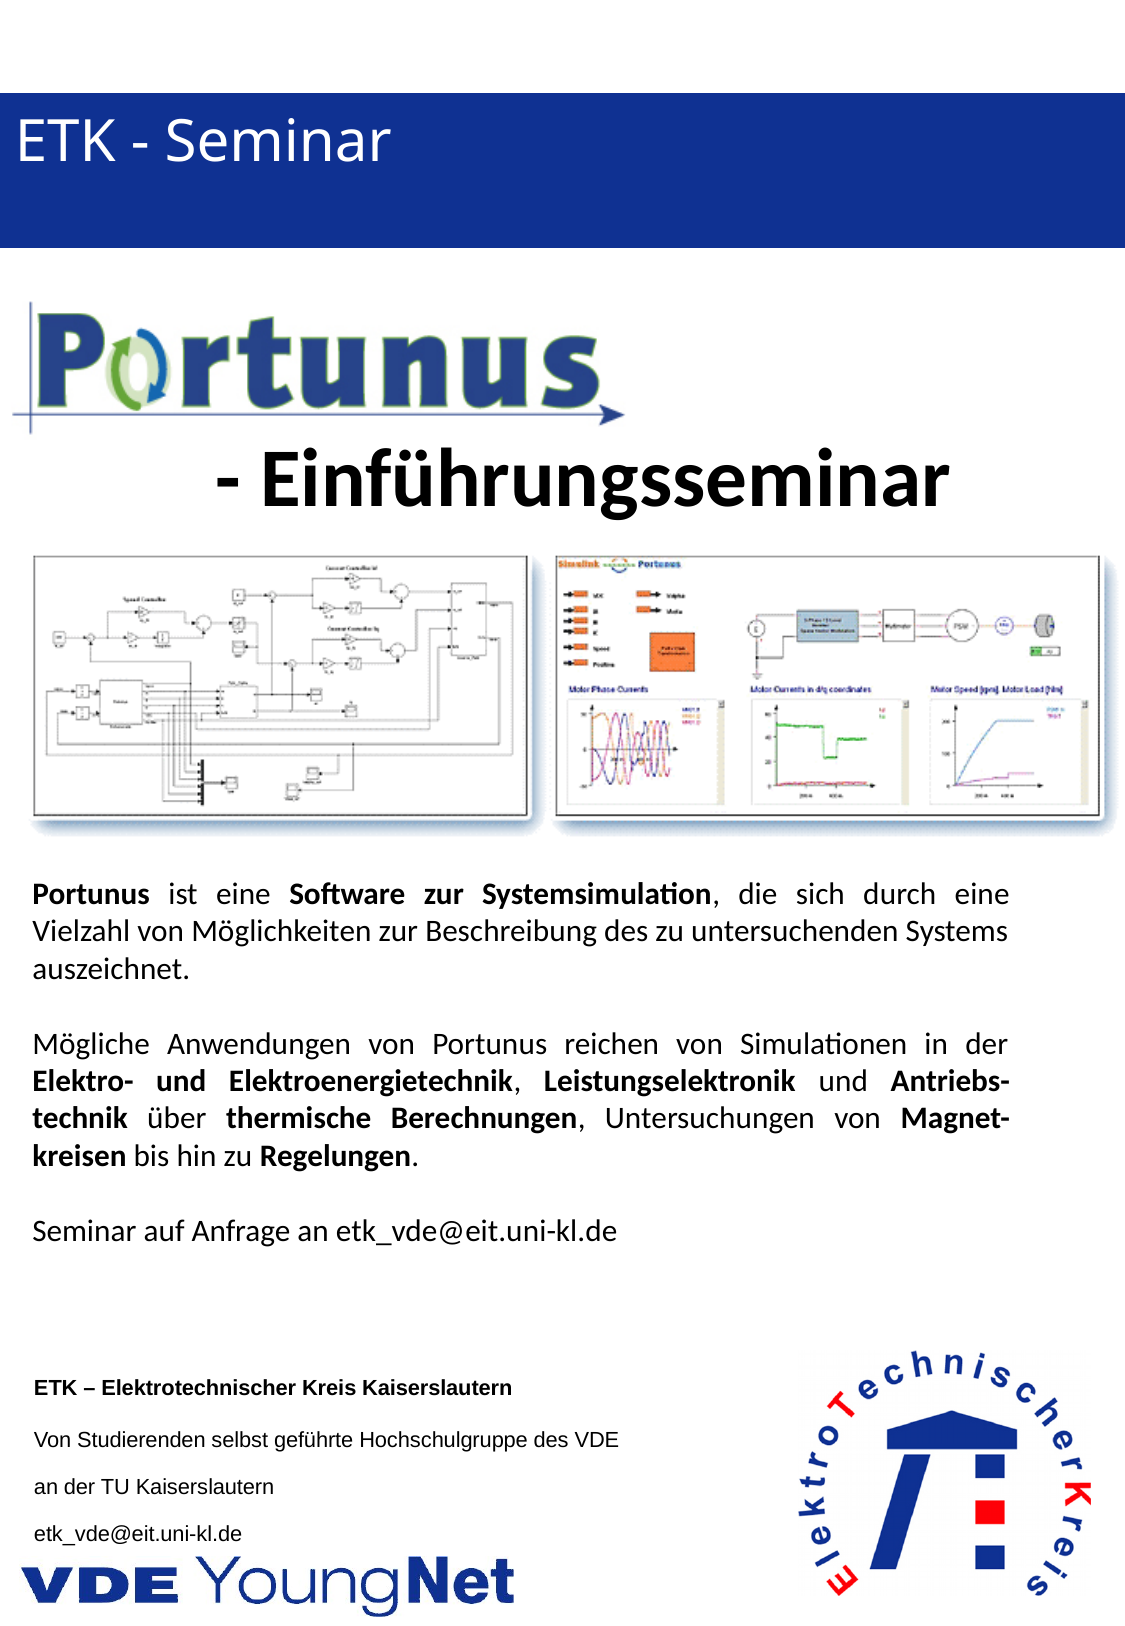

ETK - Seminar
 - Einführungsseminar
Portunus ist eine Software zur Systemsimulation, die sich durch eine Vielzahl von Möglichkeiten zur Beschreibung des zu untersuchenden Systems auszeichnet.
Mögliche Anwendungen von Portunus reichen von Simulationen in der Elektro- und Elektroenergietechnik, Leistungselektronik und Antriebs-technik über thermische Berechnungen, Untersuchungen von Magnet-kreisen bis hin zu Regelungen.
Seminar auf Anfrage an etk_vde@eit.uni-kl.de
ETK – Elektrotechnischer Kreis Kaiserslautern
Von Studierenden selbst geführte Hochschulgruppe des VDE
an der TU Kaiserslautern
etk_vde@eit.uni-kl.de